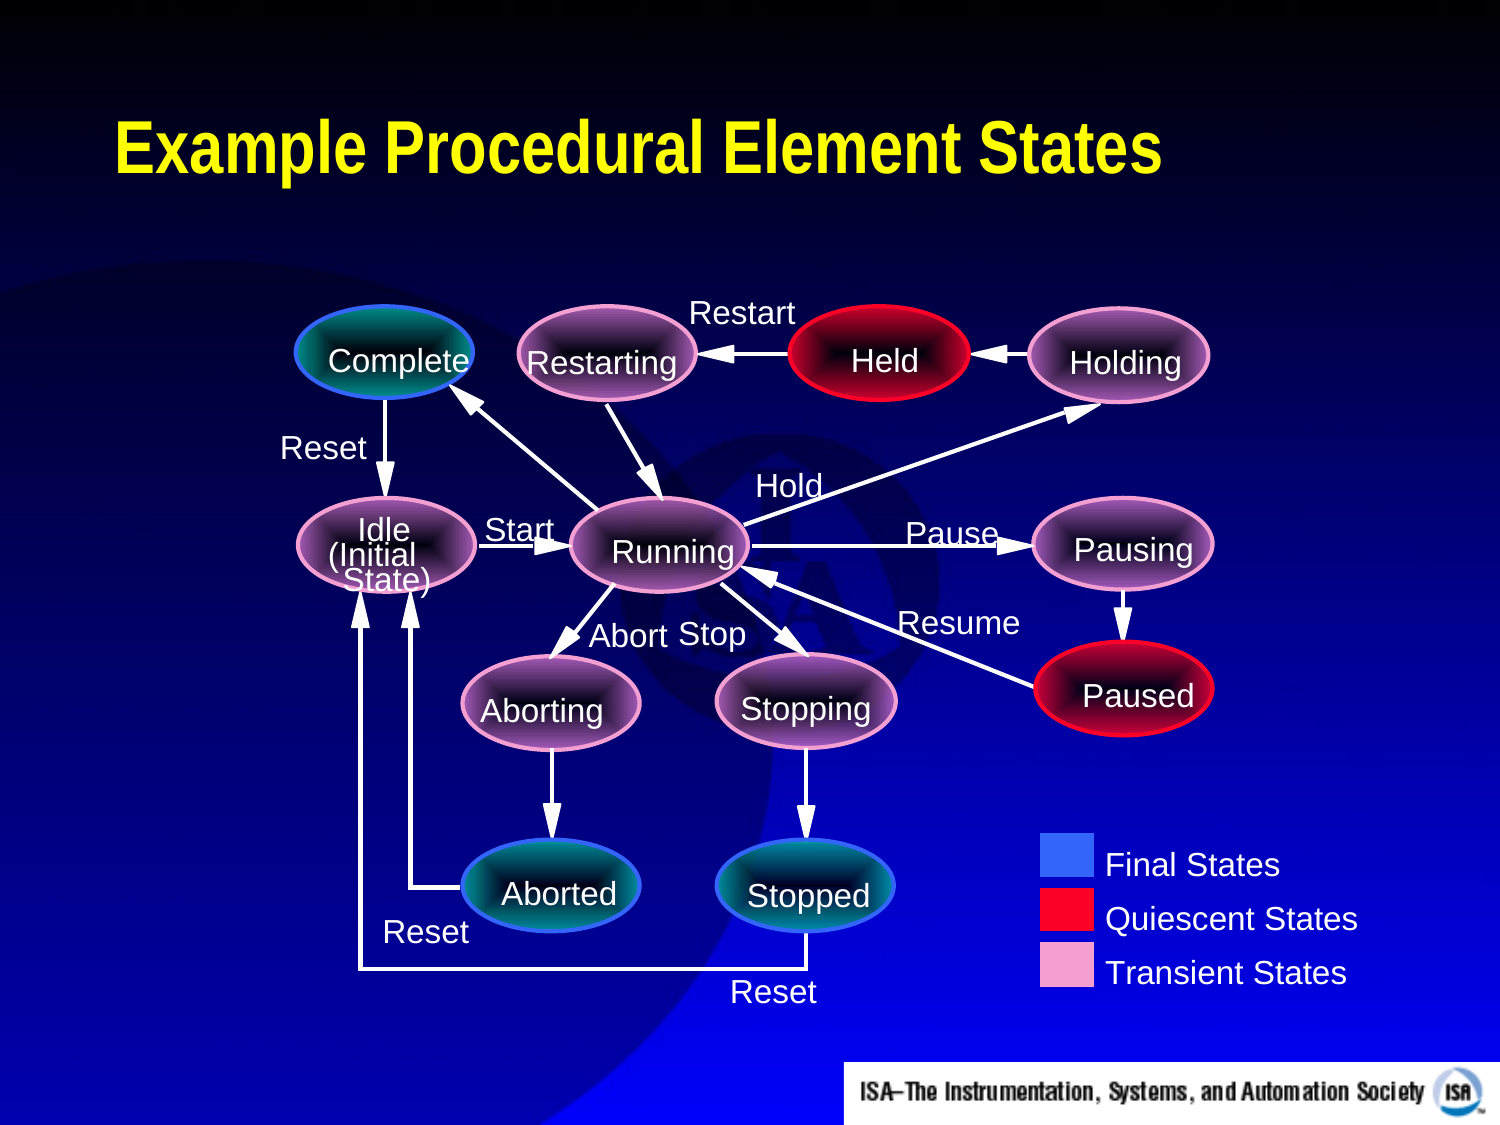

# Example Procedural Element States
Restart
Complete
Held
Restarting
Holding
Reset
Hold
Idle
Start
Pause
Pausing
Running
(Initial
State)
Resume
Stop
Abort
Paused
Stopping
Aborting
Final States
Aborted
Stopped
Quiescent States
Reset
Transient States
Reset